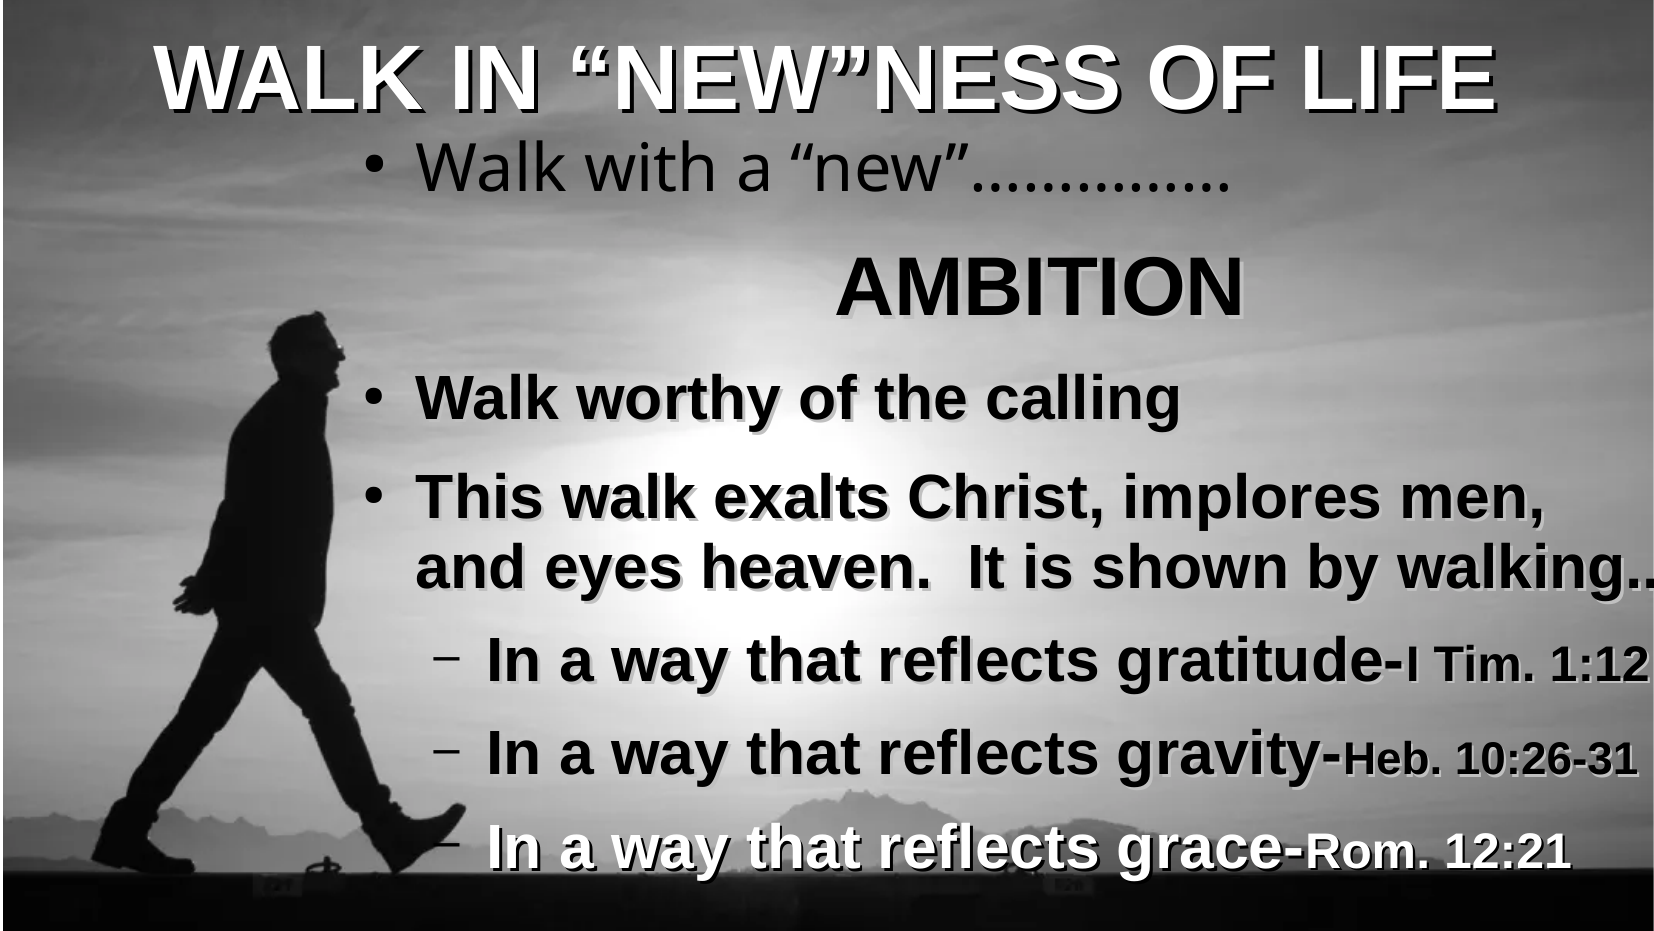

# WALK IN “NEW”NESS OF LIFE
Walk with a “new”……………
AMBITION
Walk worthy of the calling
This walk exalts Christ, implores men, and eyes heaven. It is shown by walking..
In a way that reflects gratitude-I Tim. 1:12
In a way that reflects gravity-Heb. 10:26-31
In a way that reflects grace-Rom. 12:21